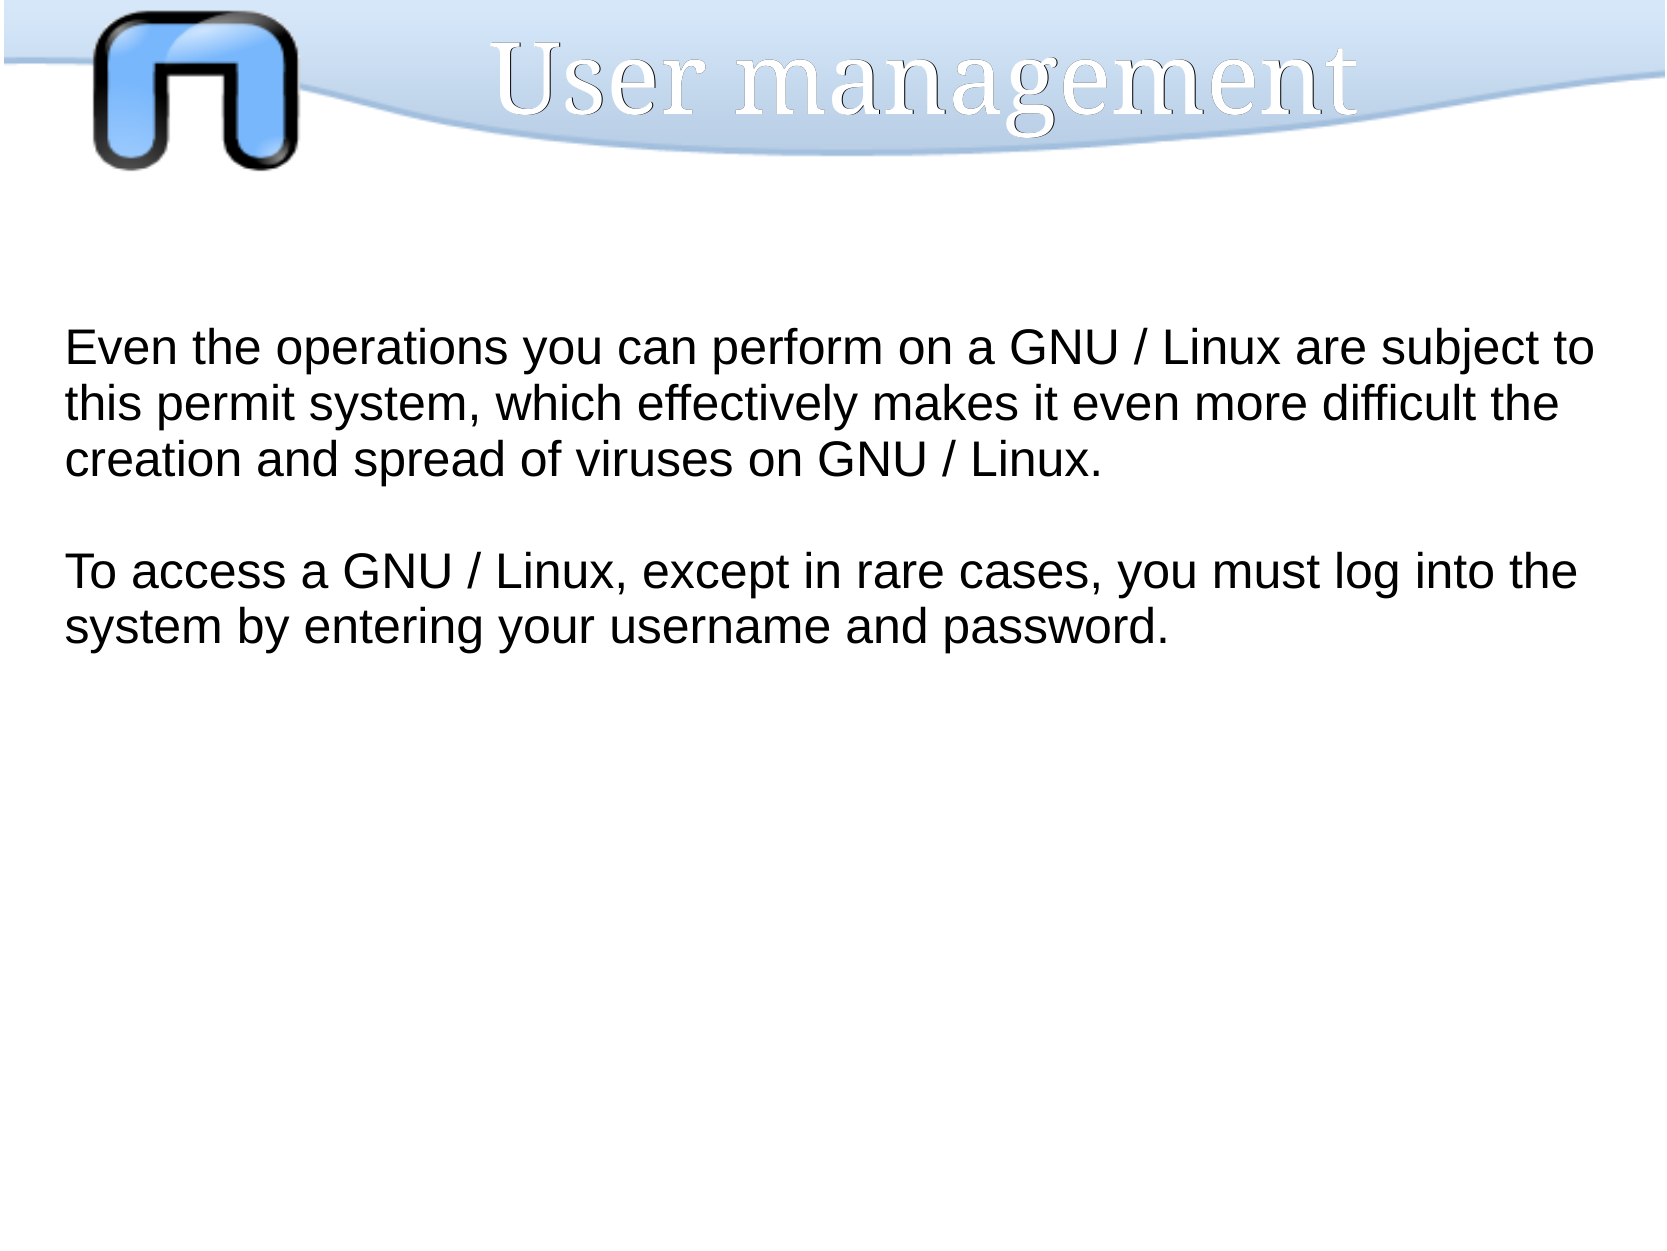

User management
# Even the operations you can perform on a GNU / Linux are subject to this permit system, which effectively makes it even more difficult the creation and spread of viruses on GNU / Linux.
To access a GNU / Linux, except in rare cases, you must log into the system by entering your username and password.